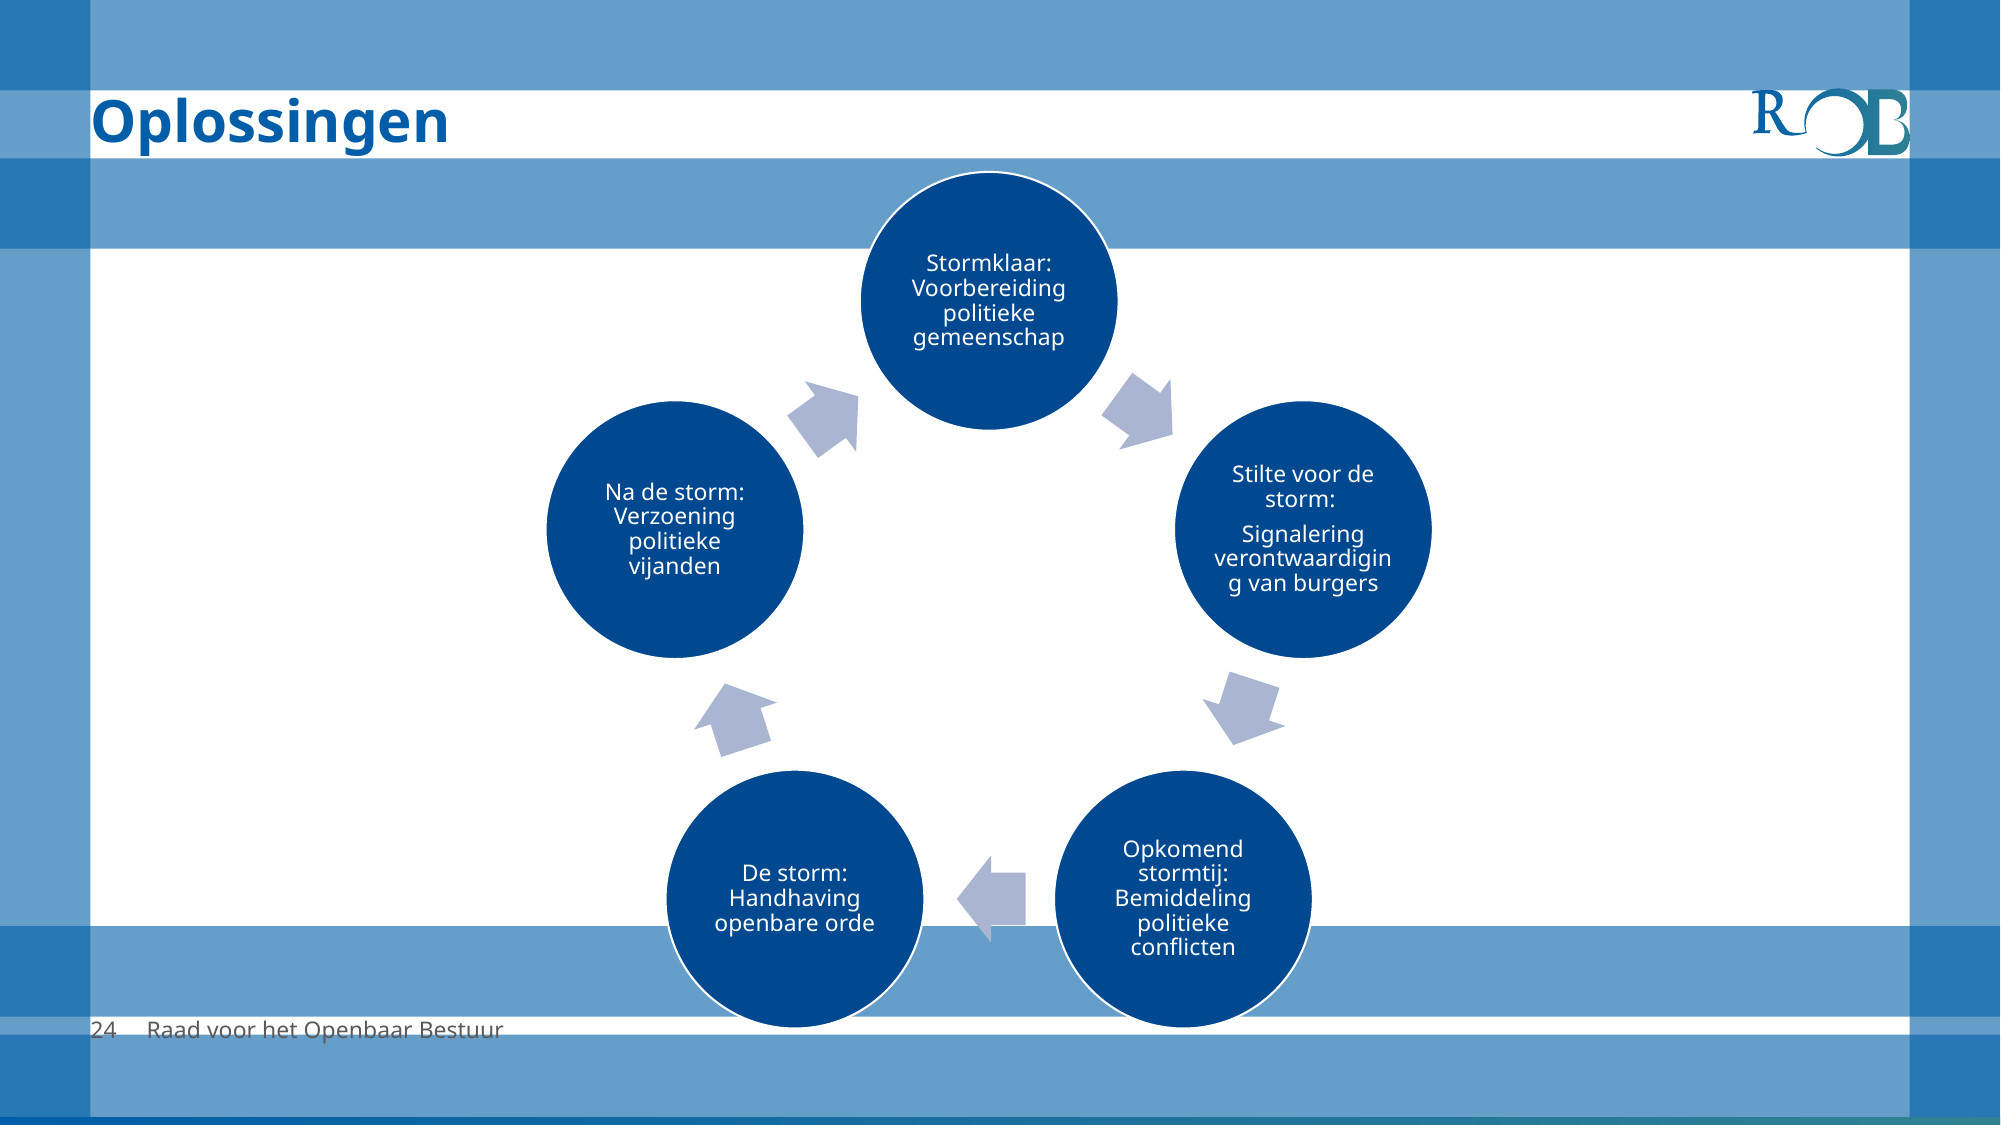

# Oplossingen
Stormklaar: Voorbereiding politieke gemeenschap
Na de storm: Verzoening politieke vijanden
Stilte voor de storm:
Signalering verontwaardiging van burgers
De storm: Handhaving openbare orde
Opkomend stormtij: Bemiddeling politieke conflicten
Raad voor het Openbaar Bestuur